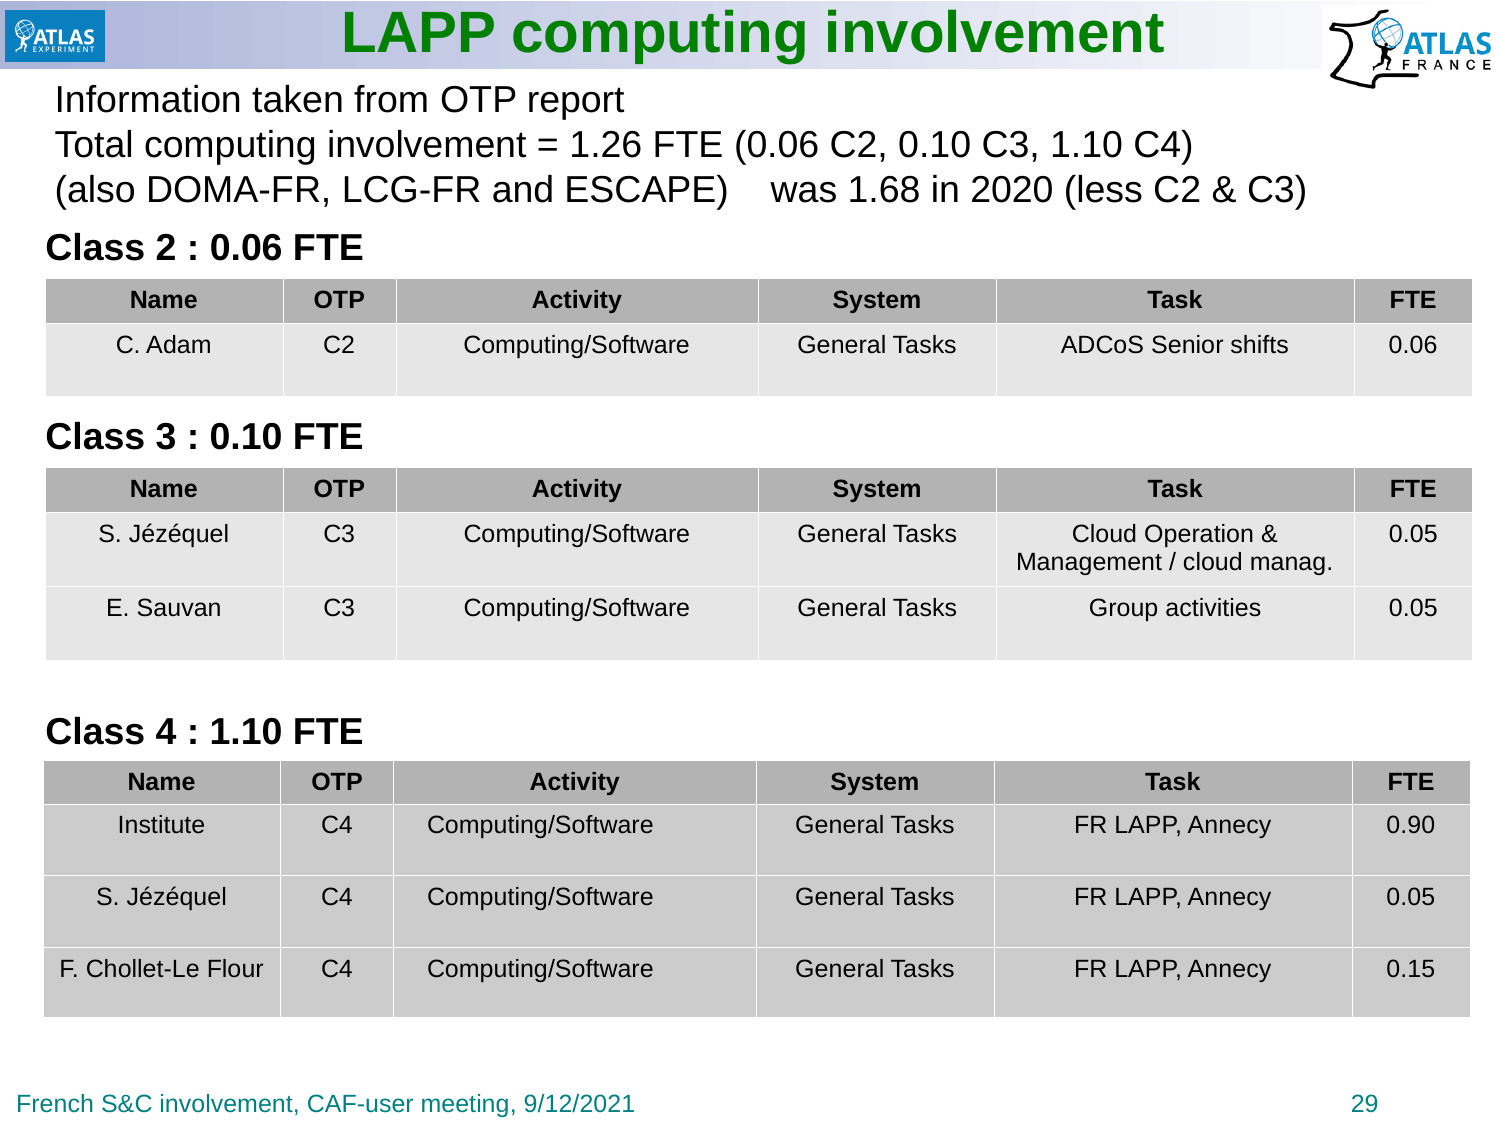

LAPP computing involvement
Information taken from OTP report
Total computing involvement = 1.26 FTE (0.06 C2, 0.10 C3, 1.10 C4)
(also DOMA-FR, LCG-FR and ESCAPE) was 1.68 in 2020 (less C2 & C3)
Class 2 : 0.06 FTE
| Name | OTP | Activity | System | Task | FTE |
| --- | --- | --- | --- | --- | --- |
| C. Adam | C2 | Computing/Software | General Tasks | ADCoS Senior shifts | 0.06 |
Class 3 : 0.10 FTE
| Name | OTP | Activity | System | Task | FTE |
| --- | --- | --- | --- | --- | --- |
| S. Jézéquel | C3 | Computing/Software | General Tasks | Cloud Operation & Management / cloud manag. | 0.05 |
| E. Sauvan | C3 | Computing/Software | General Tasks | Group activities | 0.05 |
Class 4 : 1.10 FTE
| Name | OTP | Activity | System | Task | FTE |
| --- | --- | --- | --- | --- | --- |
| Institute | C4 | Computing/Software | General Tasks | FR LAPP, Annecy | 0.90 |
| S. Jézéquel | C4 | Computing/Software | General Tasks | FR LAPP, Annecy | 0.05 |
| F. Chollet-Le Flour | C4 | Computing/Software | General Tasks | FR LAPP, Annecy | 0.15 |